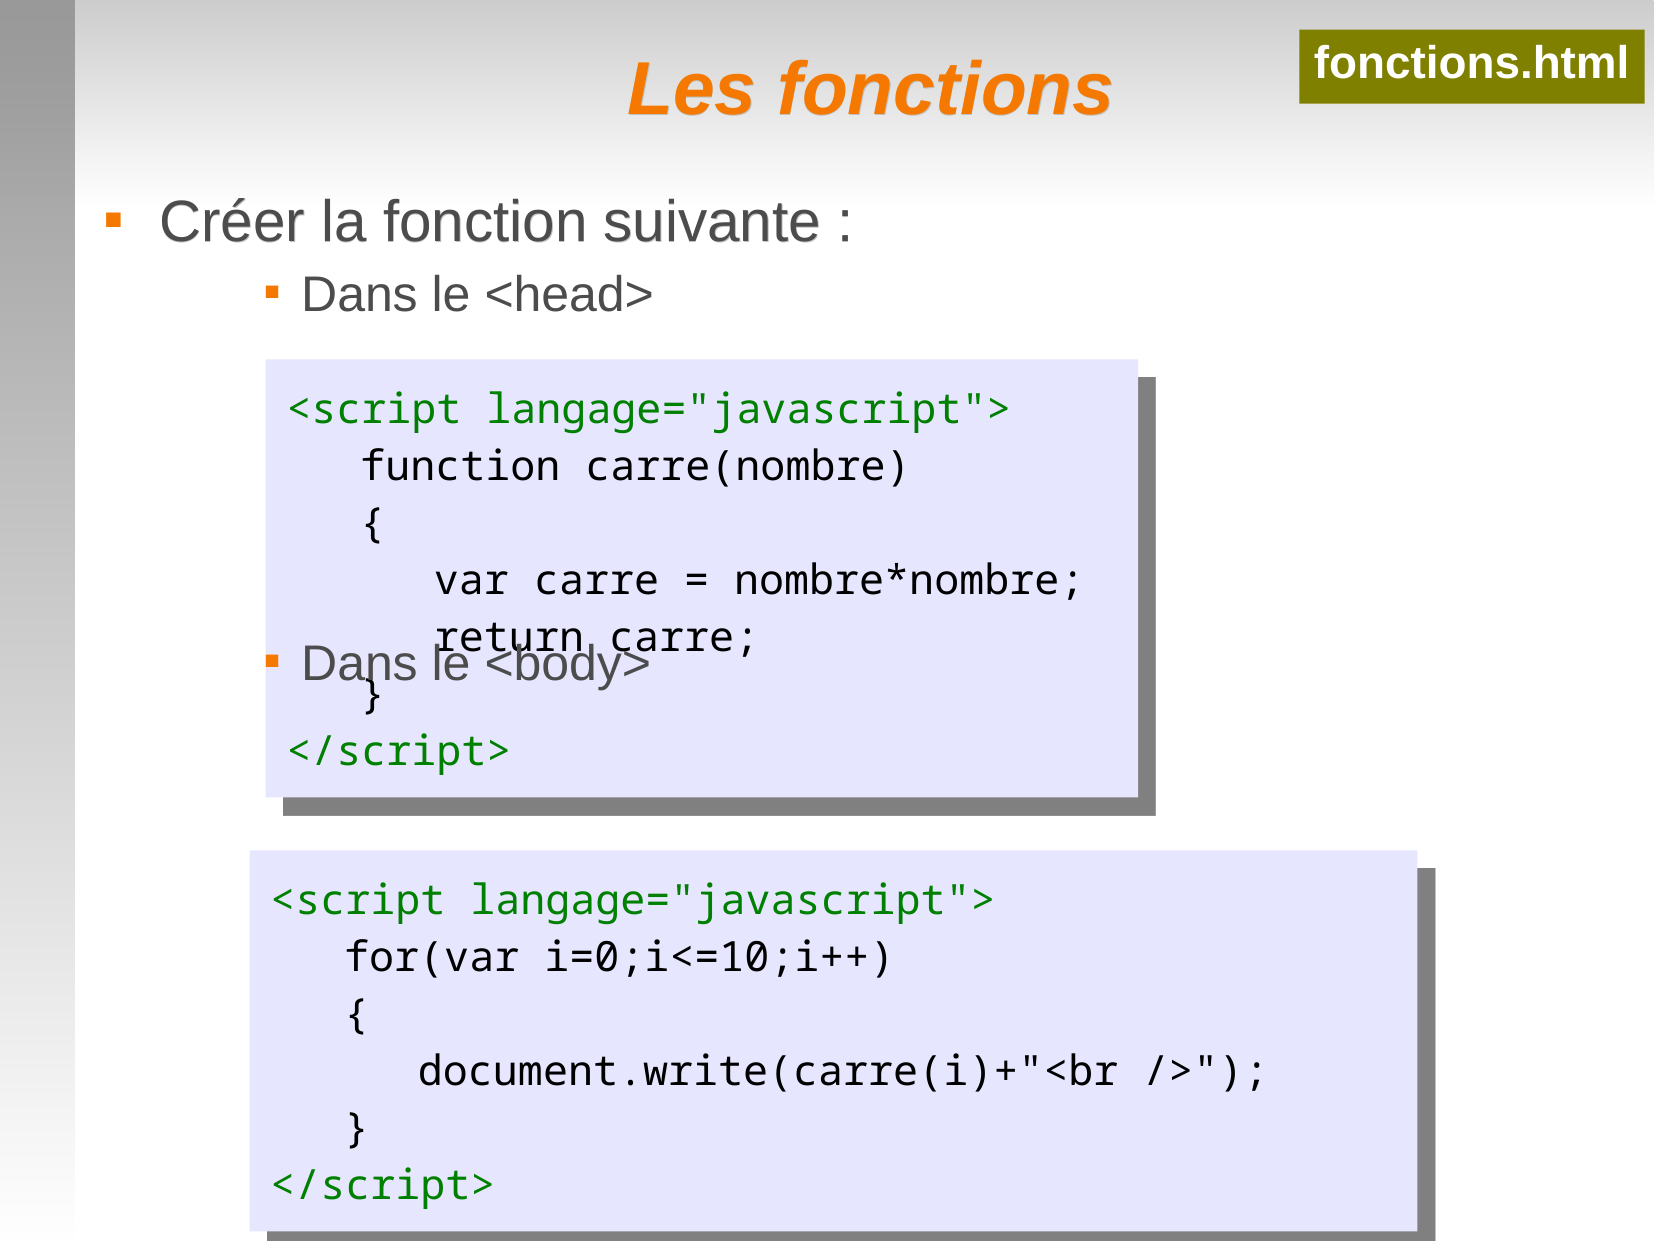

# Les fonctions
fonctions.html
Créer la fonction suivante :
Dans le <head>
Dans le <body>
<script langage="javascript">
	function carre(nombre)
	{
		var carre = nombre*nombre;
		return carre;
	}
</script>
<script langage="javascript">
	for(var i=0;i<=10;i++)
	{
 		document.write(carre(i)+"<br />");
	}
</script>